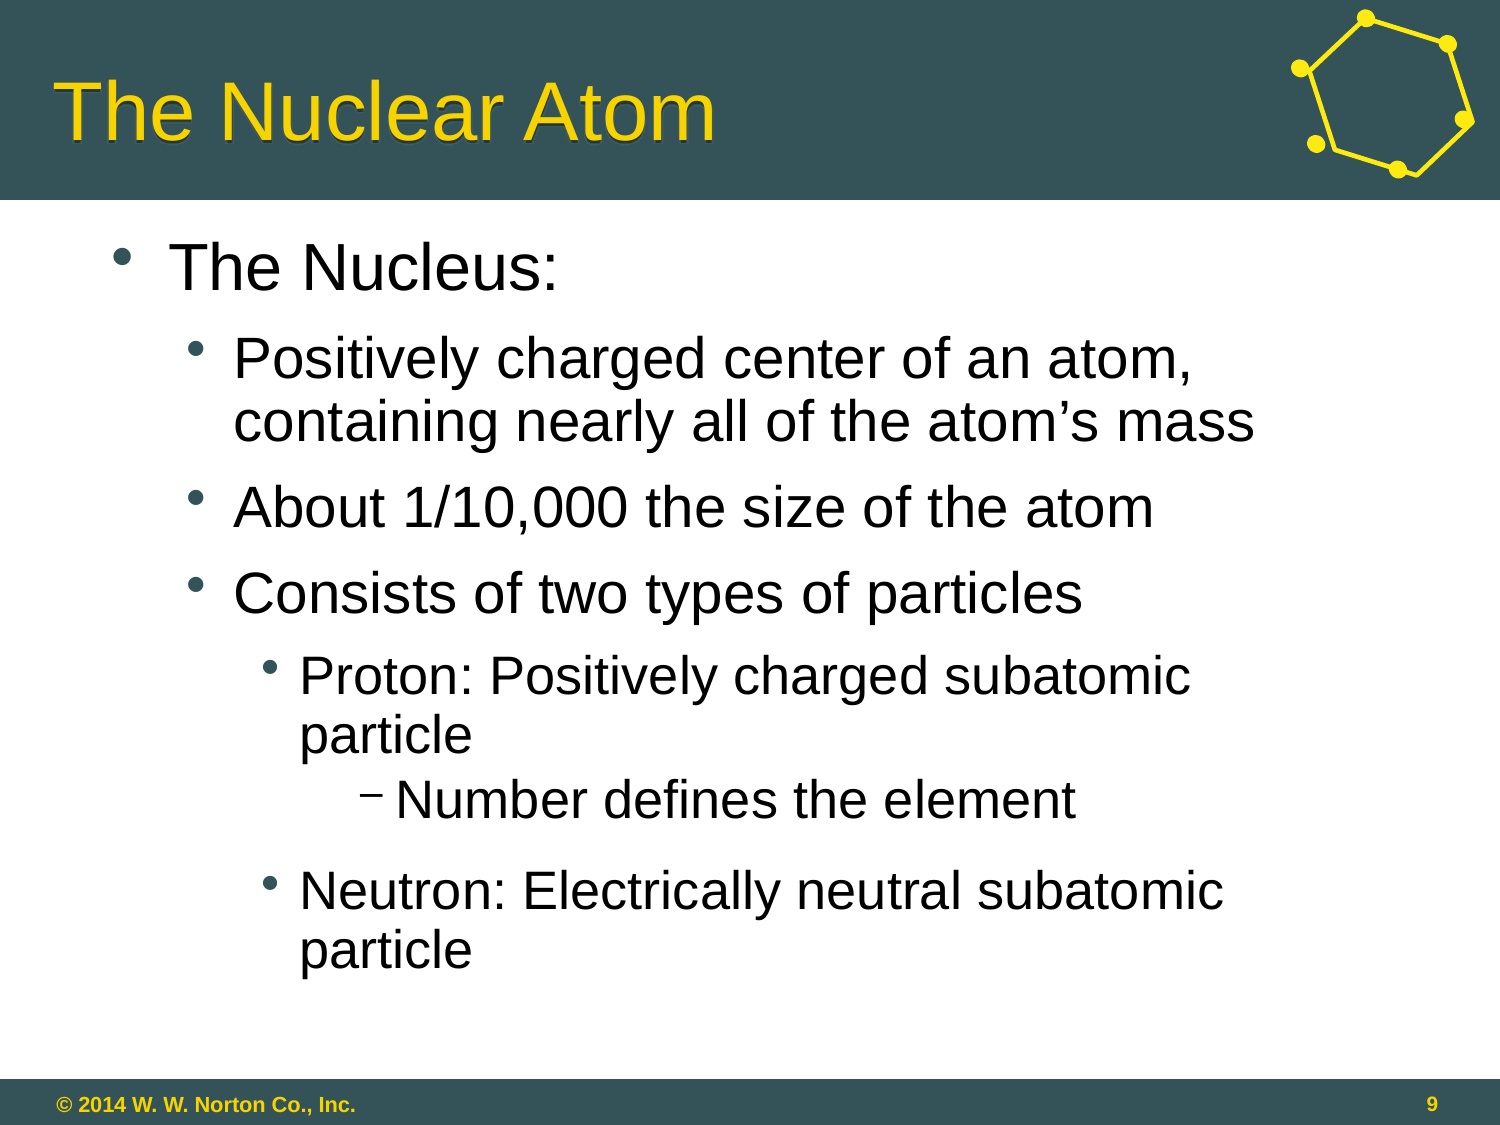

The Nuclear Atom
# The Nucleus:
Positively charged center of an atom, containing nearly all of the atom’s mass
About 1/10,000 the size of the atom
Consists of two types of particles
Proton: Positively charged subatomic particle
Number defines the element
Neutron: Electrically neutral subatomic particle